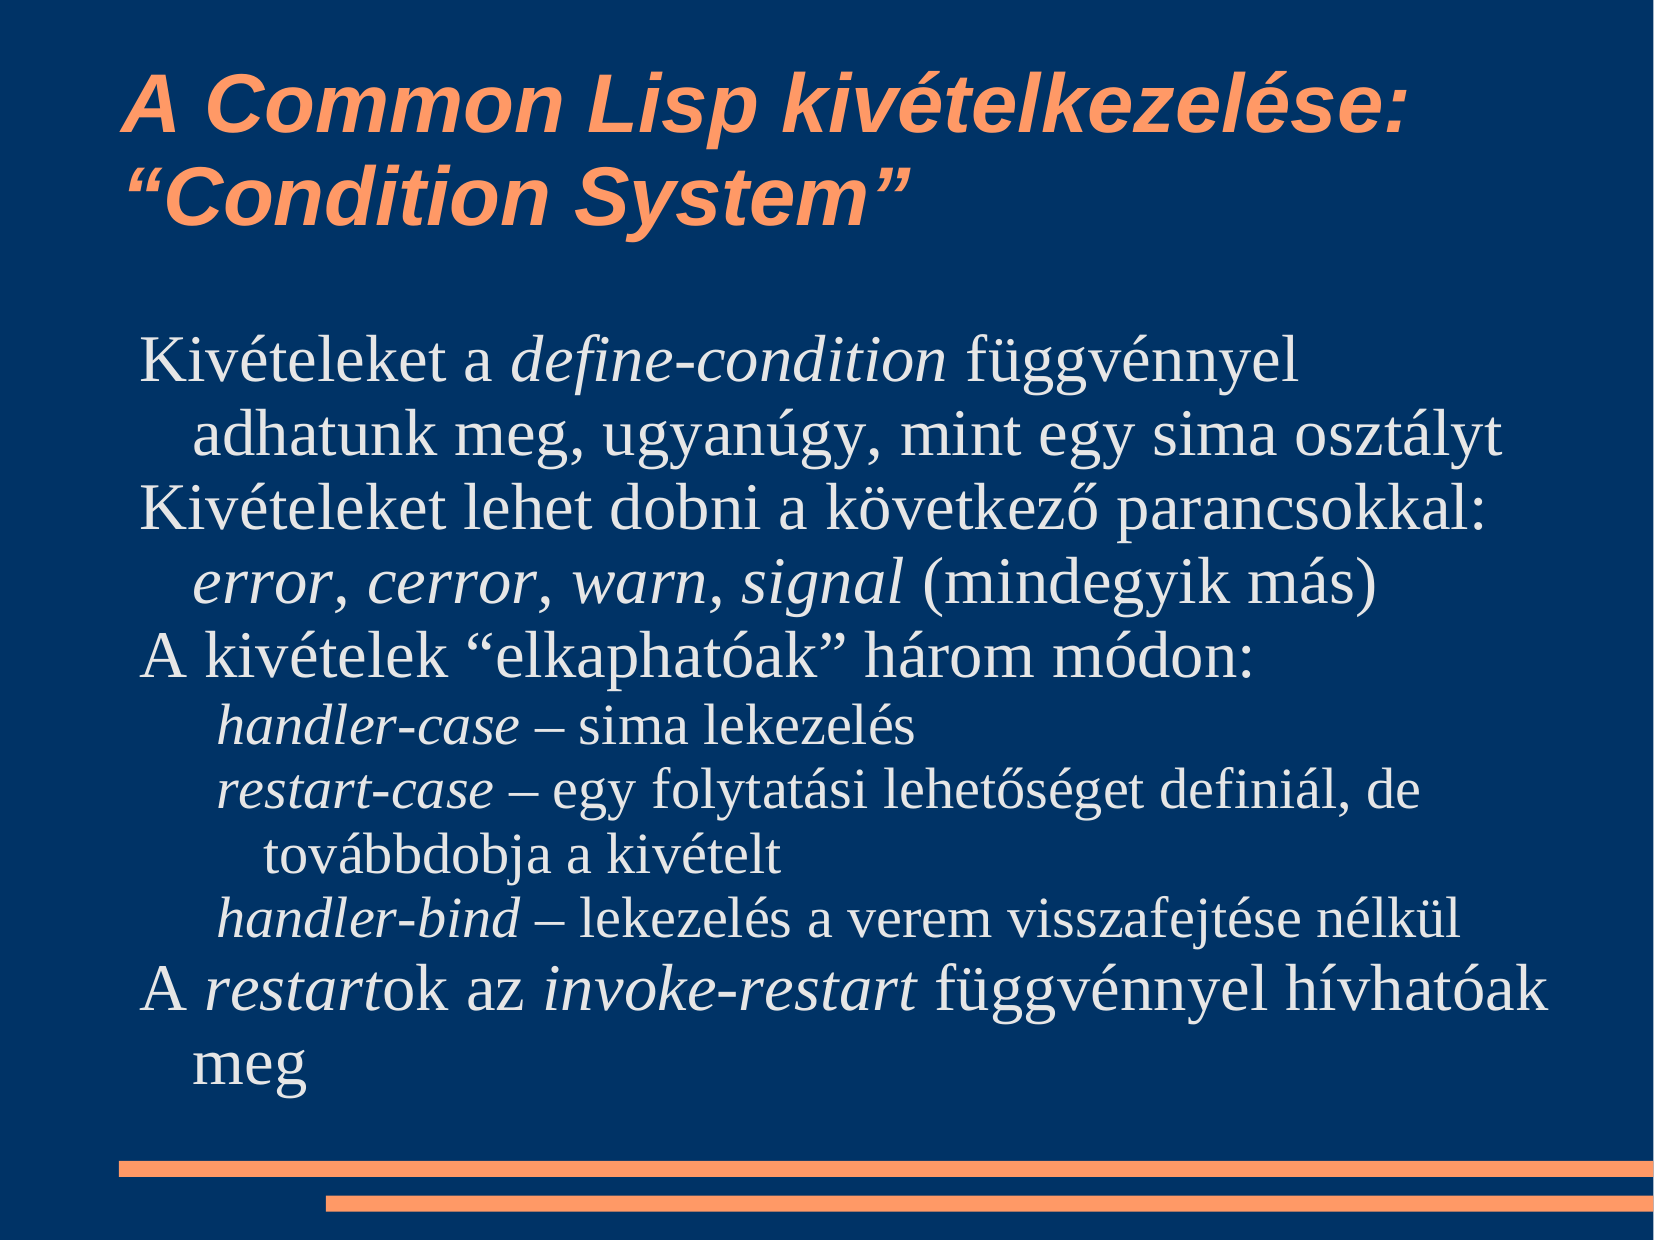

# A Common Lisp kivételkezelése: “Condition System”
Kivételeket a define-condition függvénnyel adhatunk meg, ugyanúgy, mint egy sima osztályt
Kivételeket lehet dobni a következő parancsokkal:
error, cerror, warn, signal (mindegyik más)
A kivételek “elkaphatóak” három módon:
handler-case – sima lekezelés
restart-case – egy folytatási lehetőséget definiál, de továbbdobja a kivételt
handler-bind – lekezelés a verem visszafejtése nélkül
A restartok az invoke-restart függvénnyel hívhatóak meg